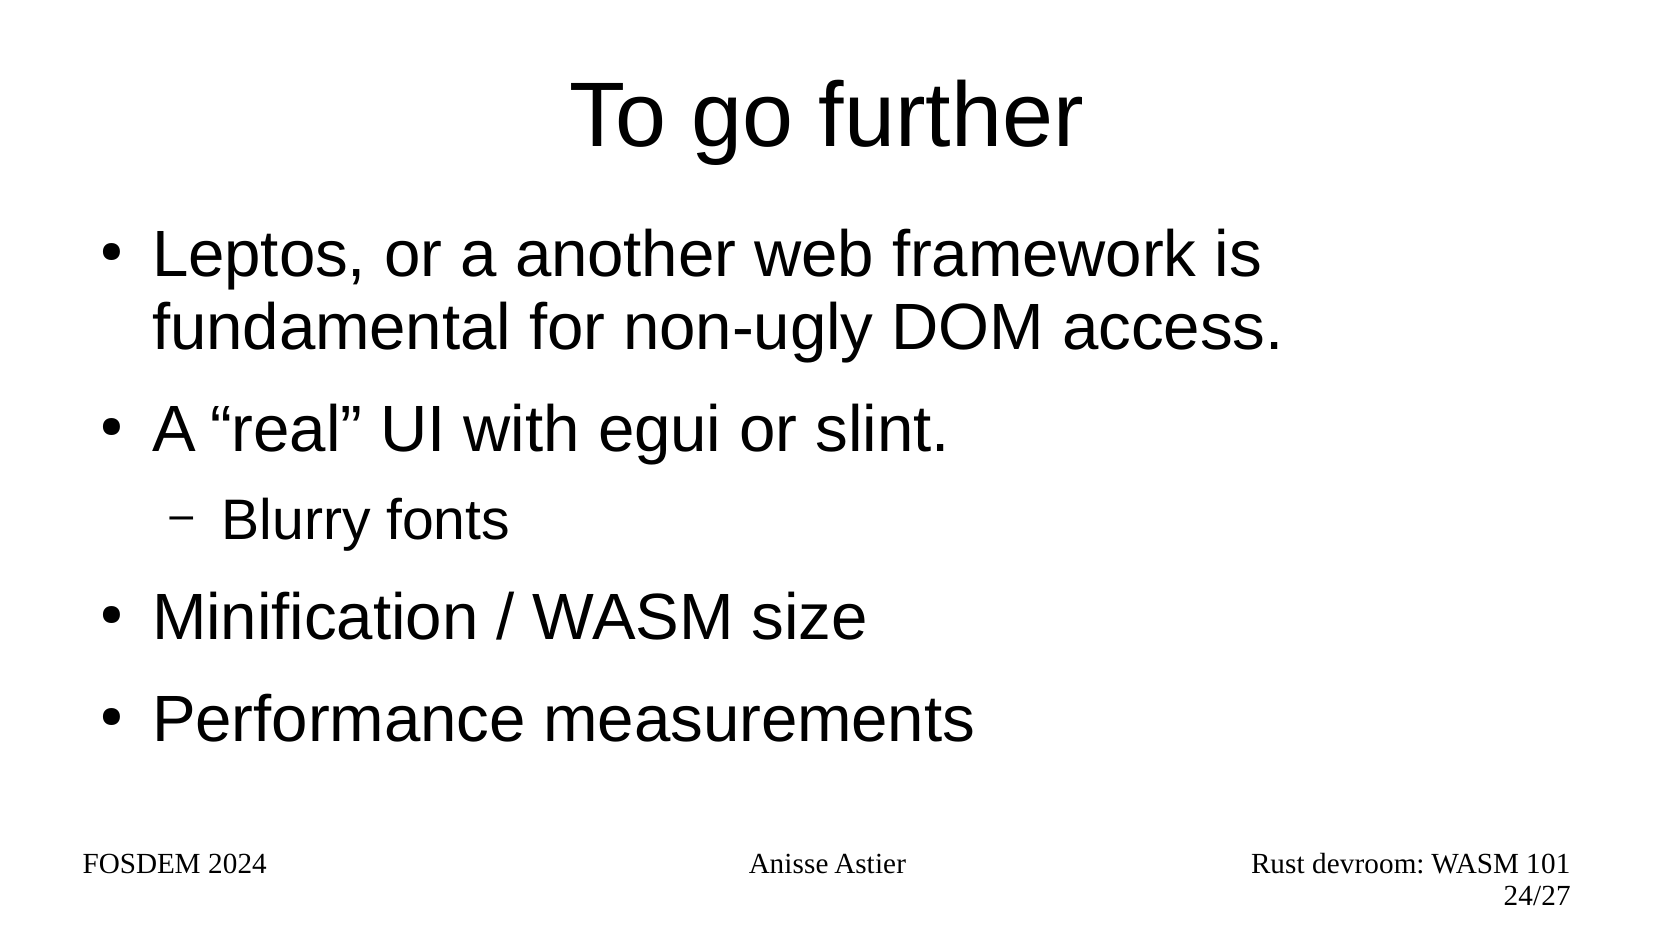

# To go further
Leptos, or a another web framework is fundamental for non-ugly DOM access.
A “real” UI with egui or slint.
Blurry fonts
Minification / WASM size
Performance measurements
24